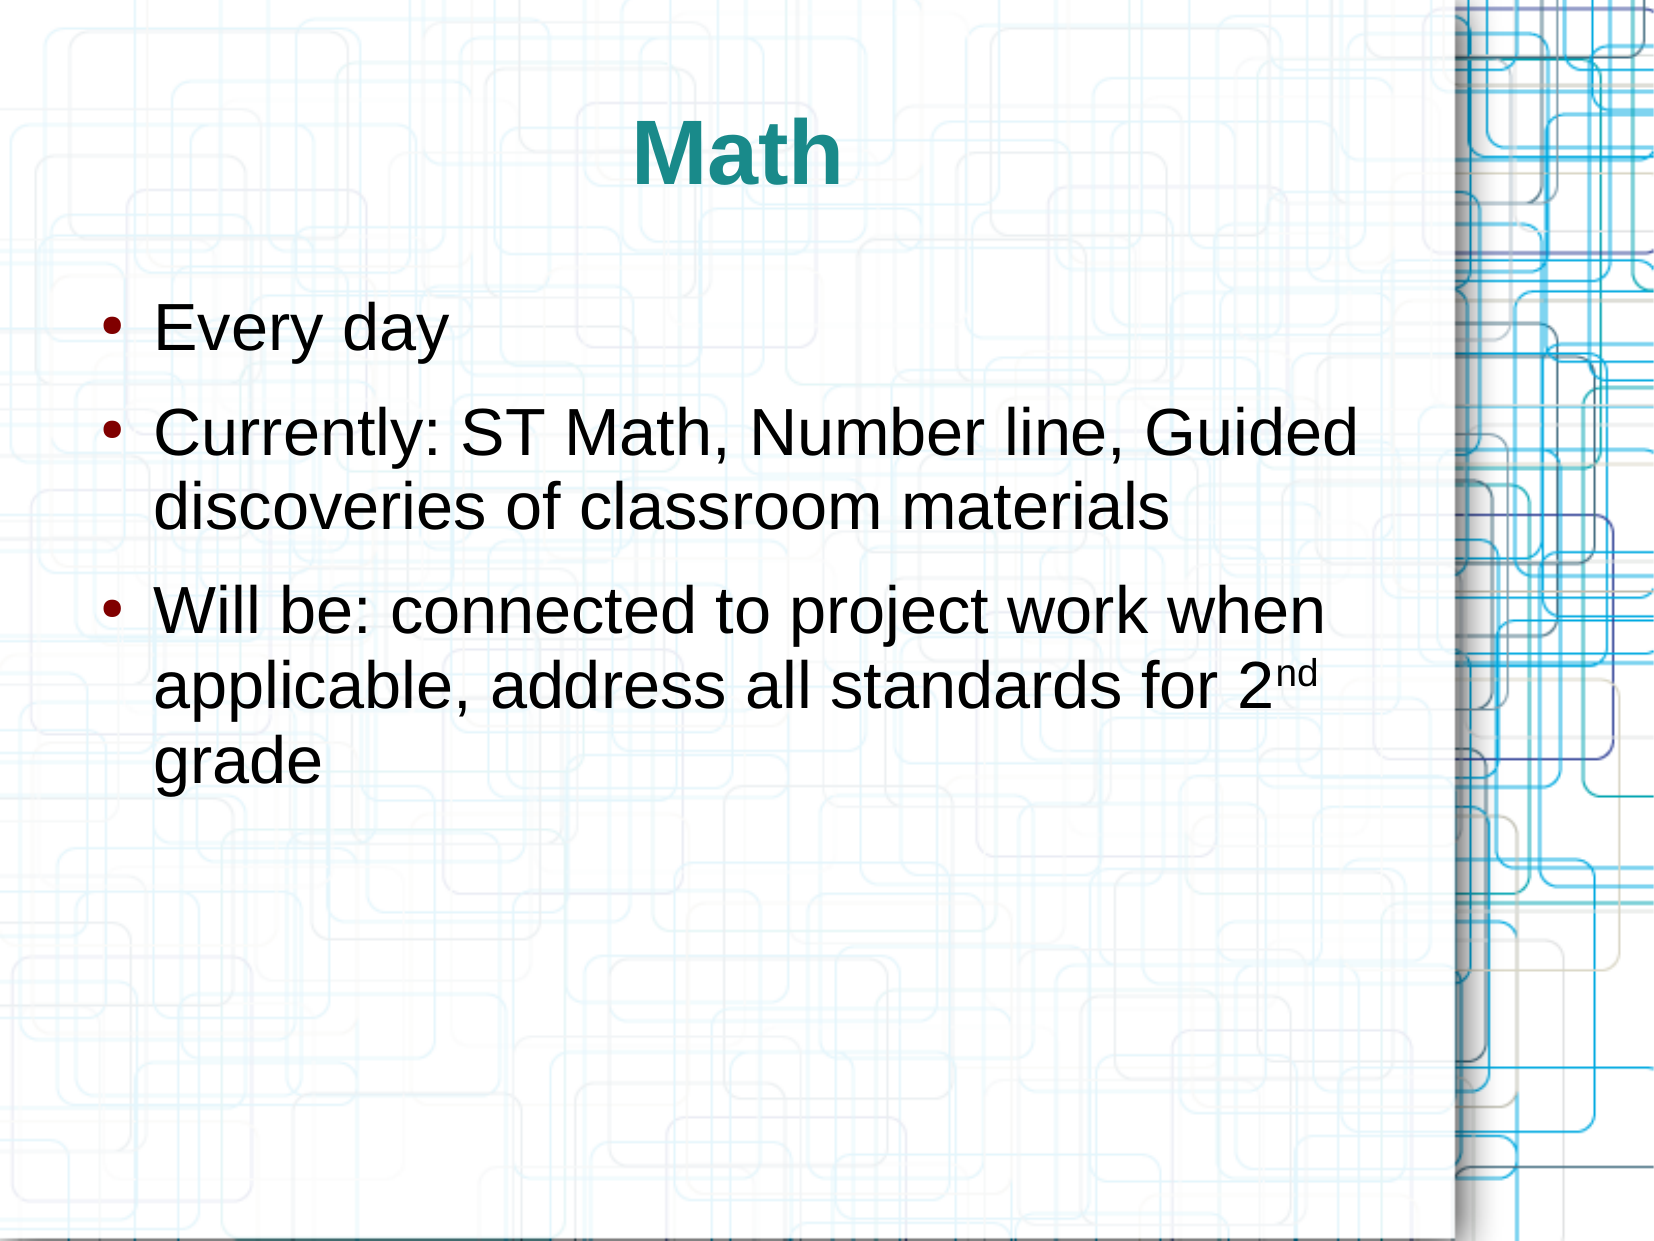

# Math
Every day
Currently: ST Math, Number line, Guided discoveries of classroom materials
Will be: connected to project work when applicable, address all standards for 2nd grade